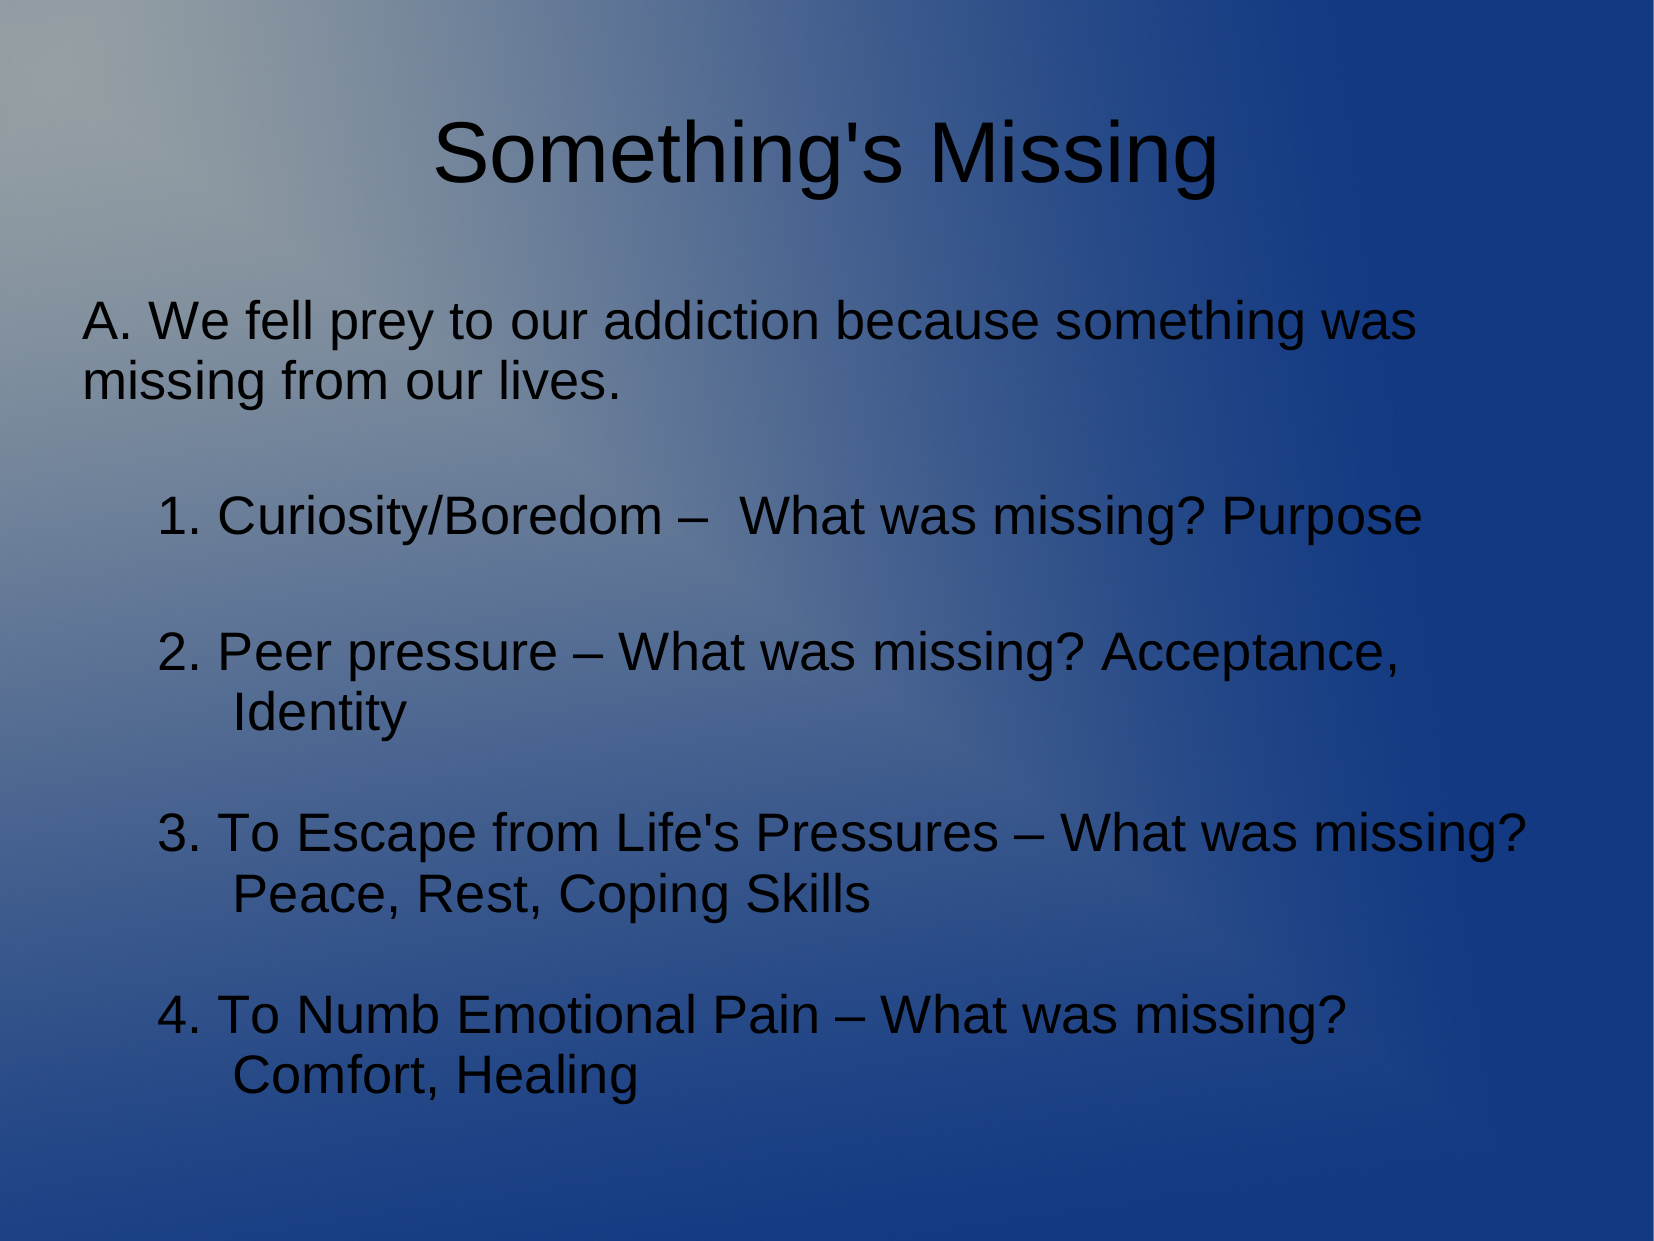

# Something's Missing
A. We fell prey to our addiction because something was missing from our lives.
	1. Curiosity/Boredom – What was missing? Purpose
	2. Peer pressure – What was missing? Acceptance, 				Identity
	3. To Escape from Life's Pressures – What was missing? 		Peace, Rest, Coping Skills
	4. To Numb Emotional Pain – What was missing? 				Comfort, Healing